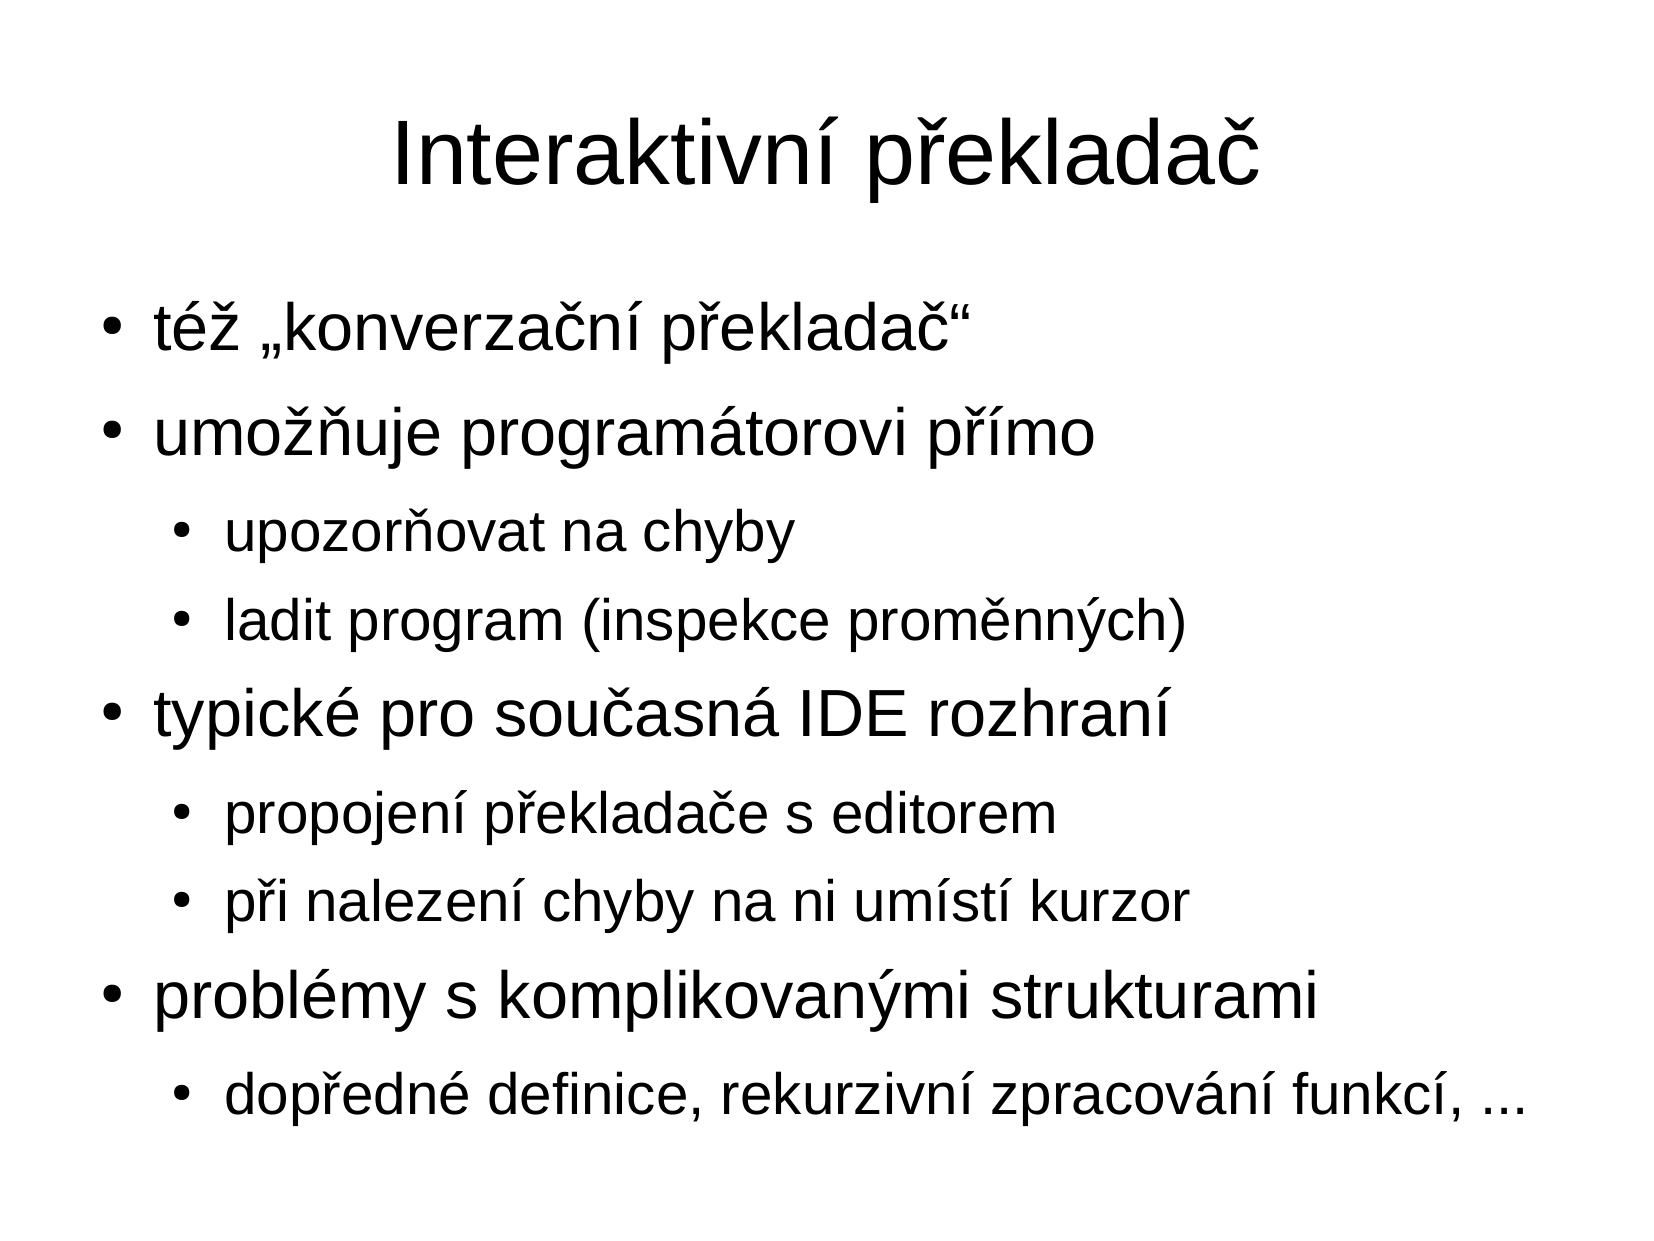

# Interaktivní překladač
též „konverzační překladač“
umožňuje programátorovi přímo
upozorňovat na chyby
ladit program (inspekce proměnných)
typické pro současná IDE rozhraní
propojení překladače s editorem
při nalezení chyby na ni umístí kurzor
problémy s komplikovanými strukturami
dopředné definice, rekurzivní zpracování funkcí, ...